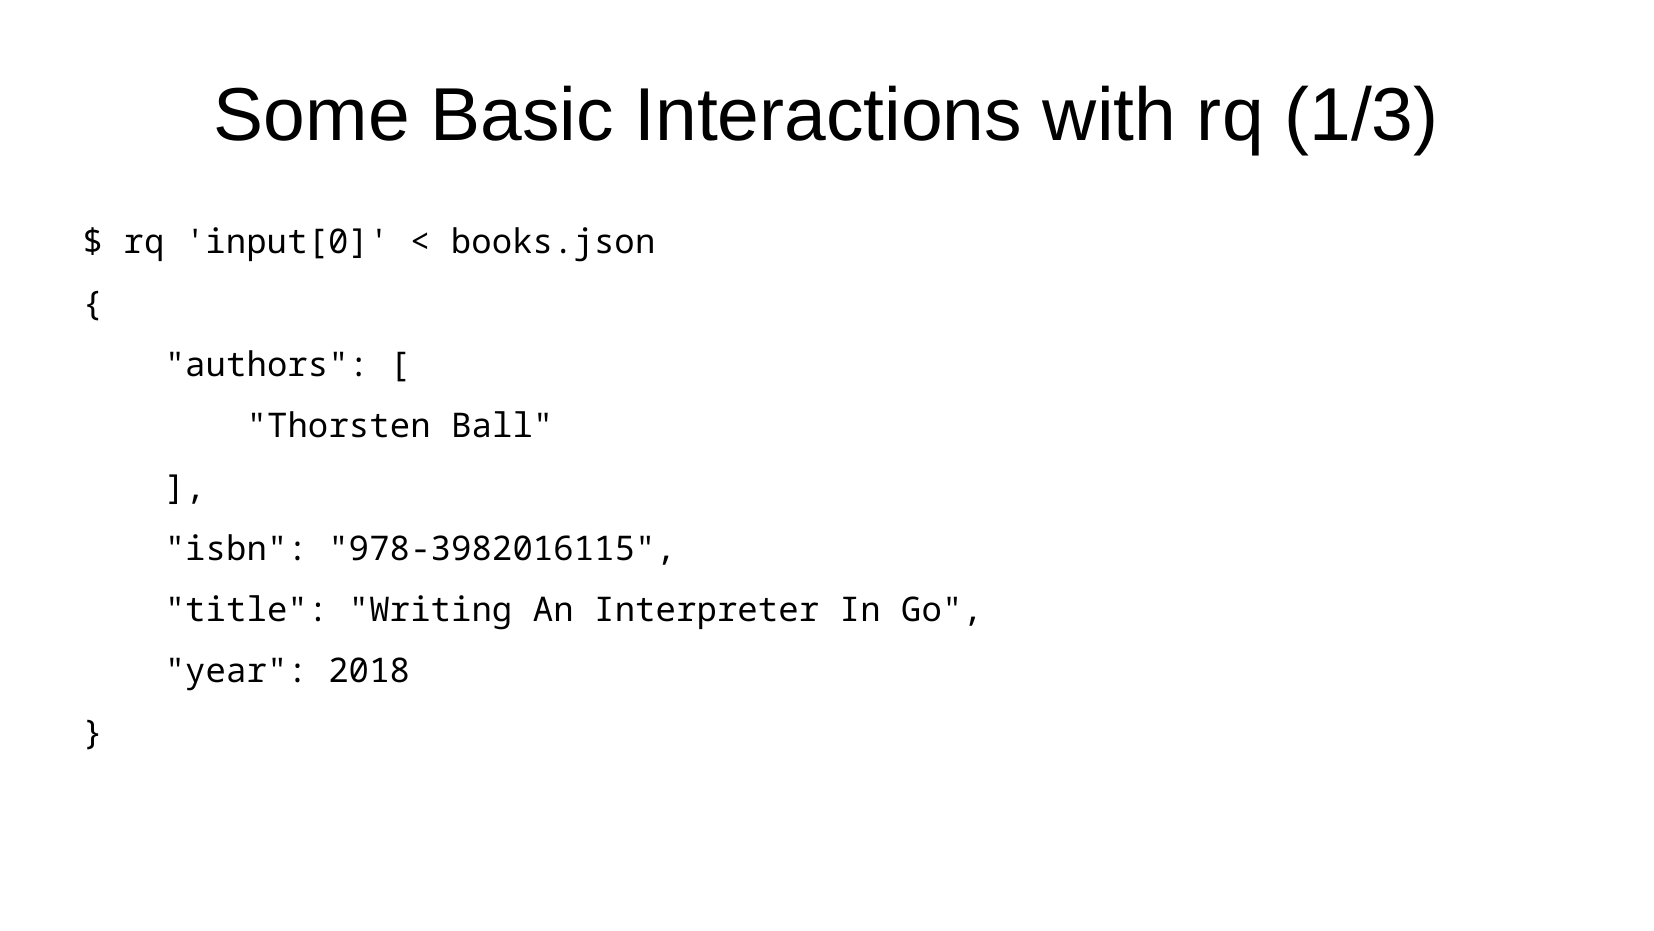

# Some Basic Interactions with rq (1/3)
$ rq 'input[0]' < books.json
{
 "authors": [
 "Thorsten Ball"
 ],
 "isbn": "978-3982016115",
 "title": "Writing An Interpreter In Go",
 "year": 2018
}